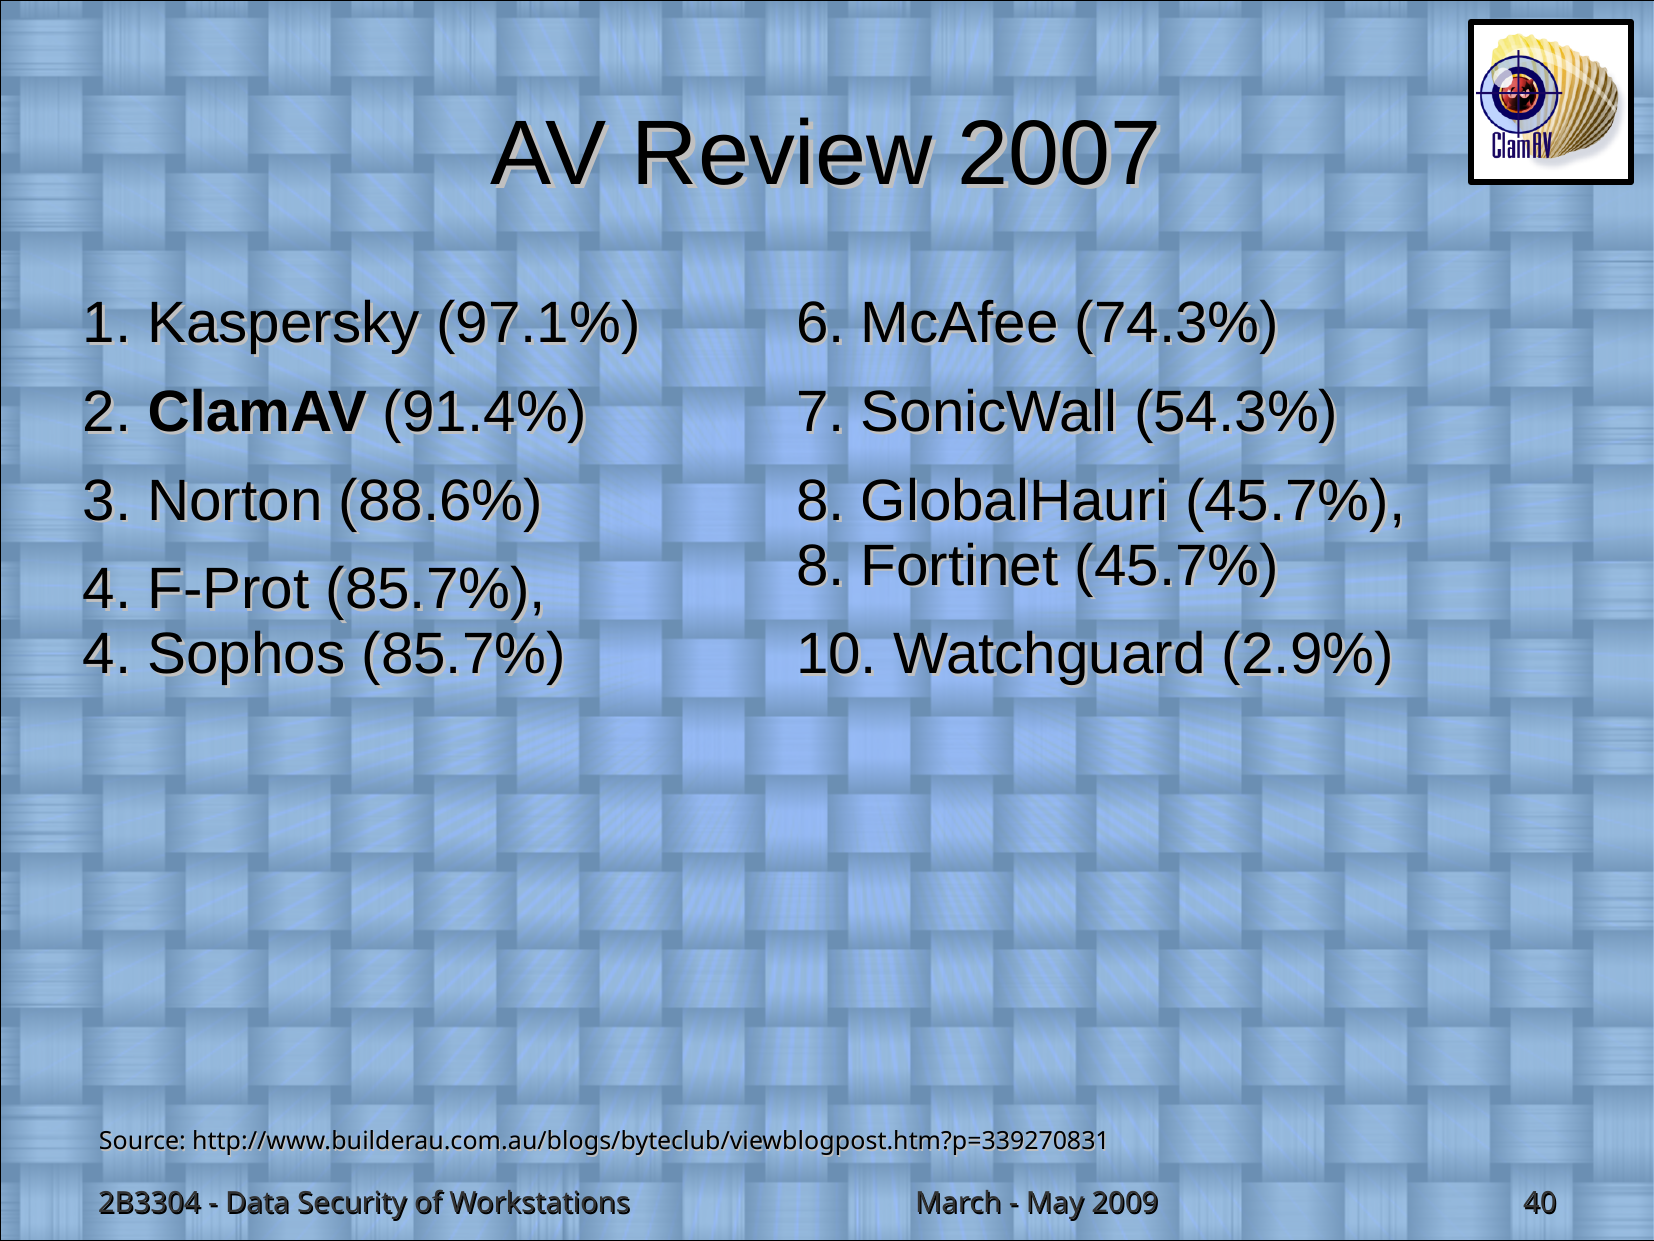

# AV Review 2007
1. Kaspersky (97.1%)
2. ClamAV (91.4%)
3. Norton (88.6%)
4. F-Prot (85.7%),
4. Sophos (85.7%)
6. McAfee (74.3%)
7. SonicWall (54.3%)
8. GlobalHauri (45.7%),
8. Fortinet (45.7%)
10. Watchguard (2.9%)
Source: http://www.builderau.com.au/blogs/byteclub/viewblogpost.htm?p=339270831